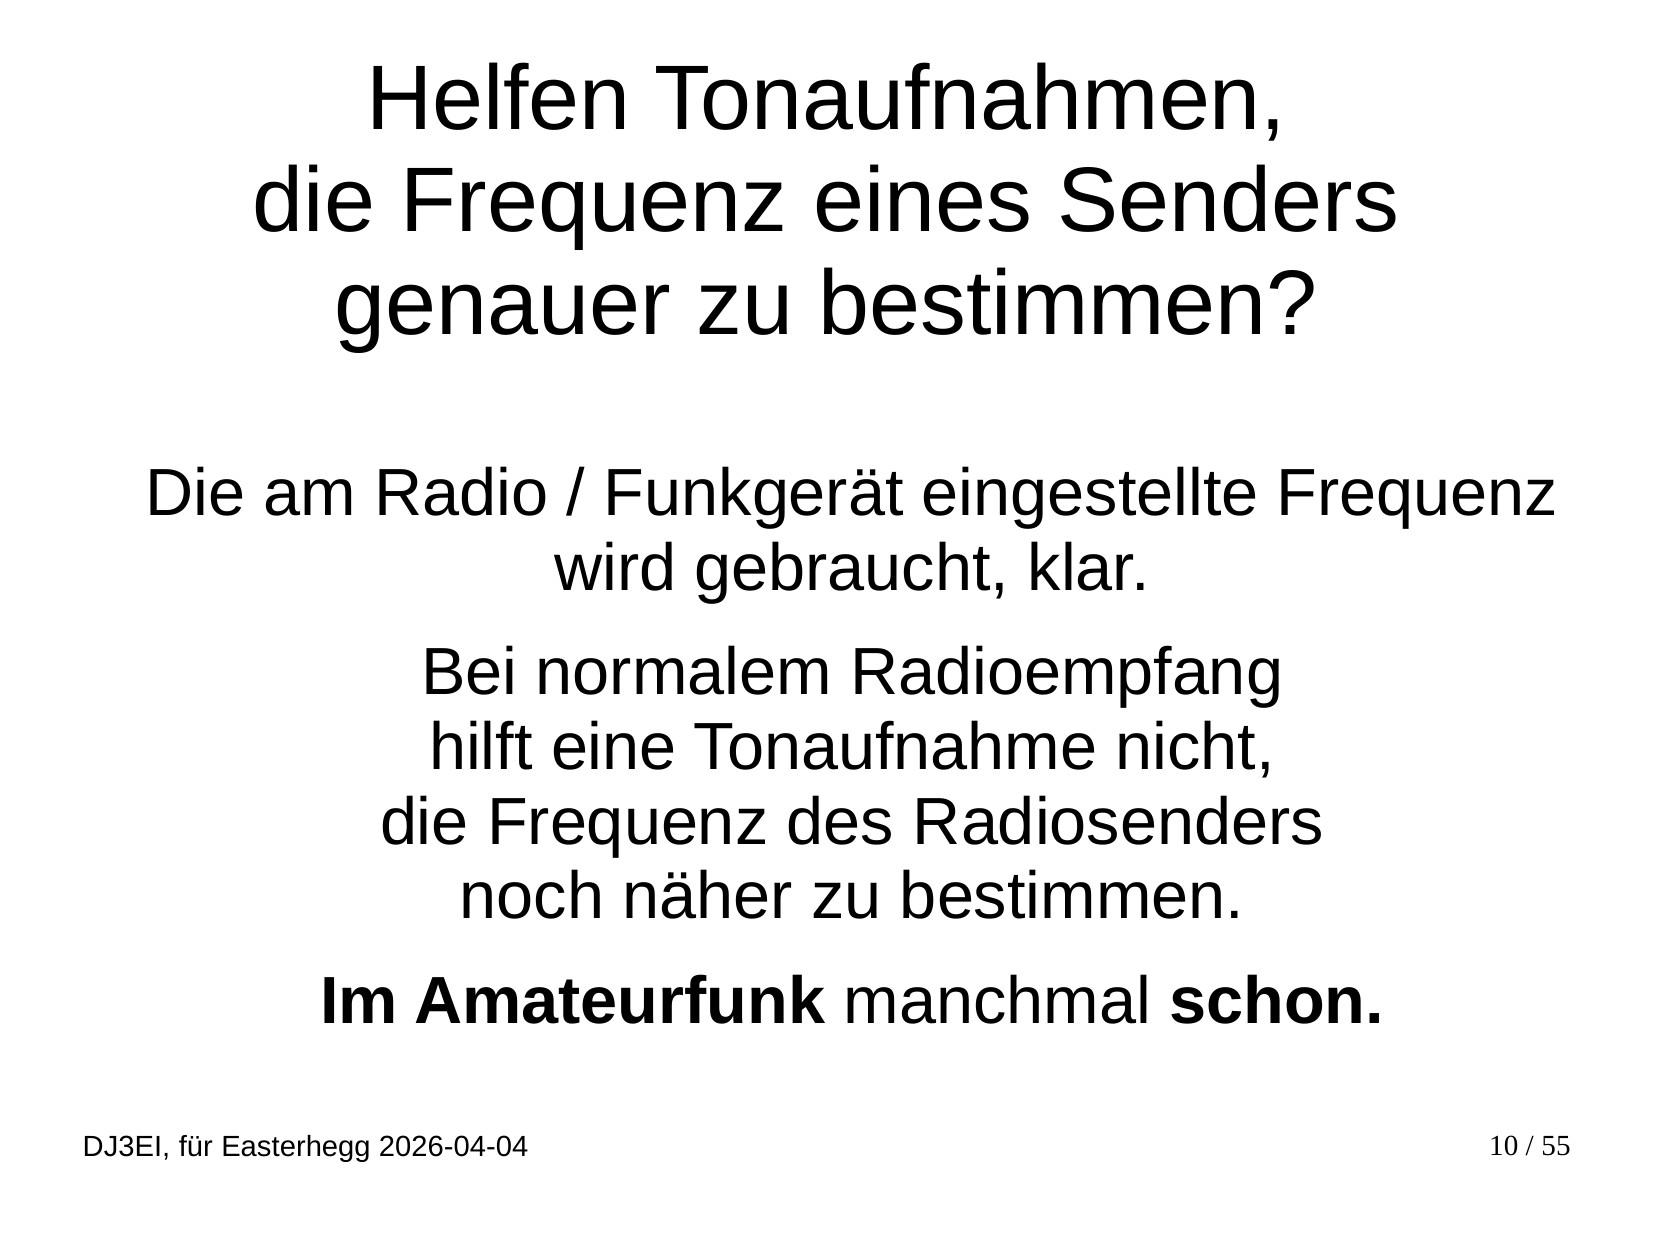

# Helfen Tonaufnahmen, die Frequenz eines Senders genauer zu bestimmen?
Die am Radio / Funkgerät eingestellte Frequenz
wird gebraucht, klar.
Bei normalem Radioempfang
hilft eine Tonaufnahme nicht,
die Frequenz des Radiosenders
noch näher zu bestimmen.
Im Amateurfunk manchmal schon.
10